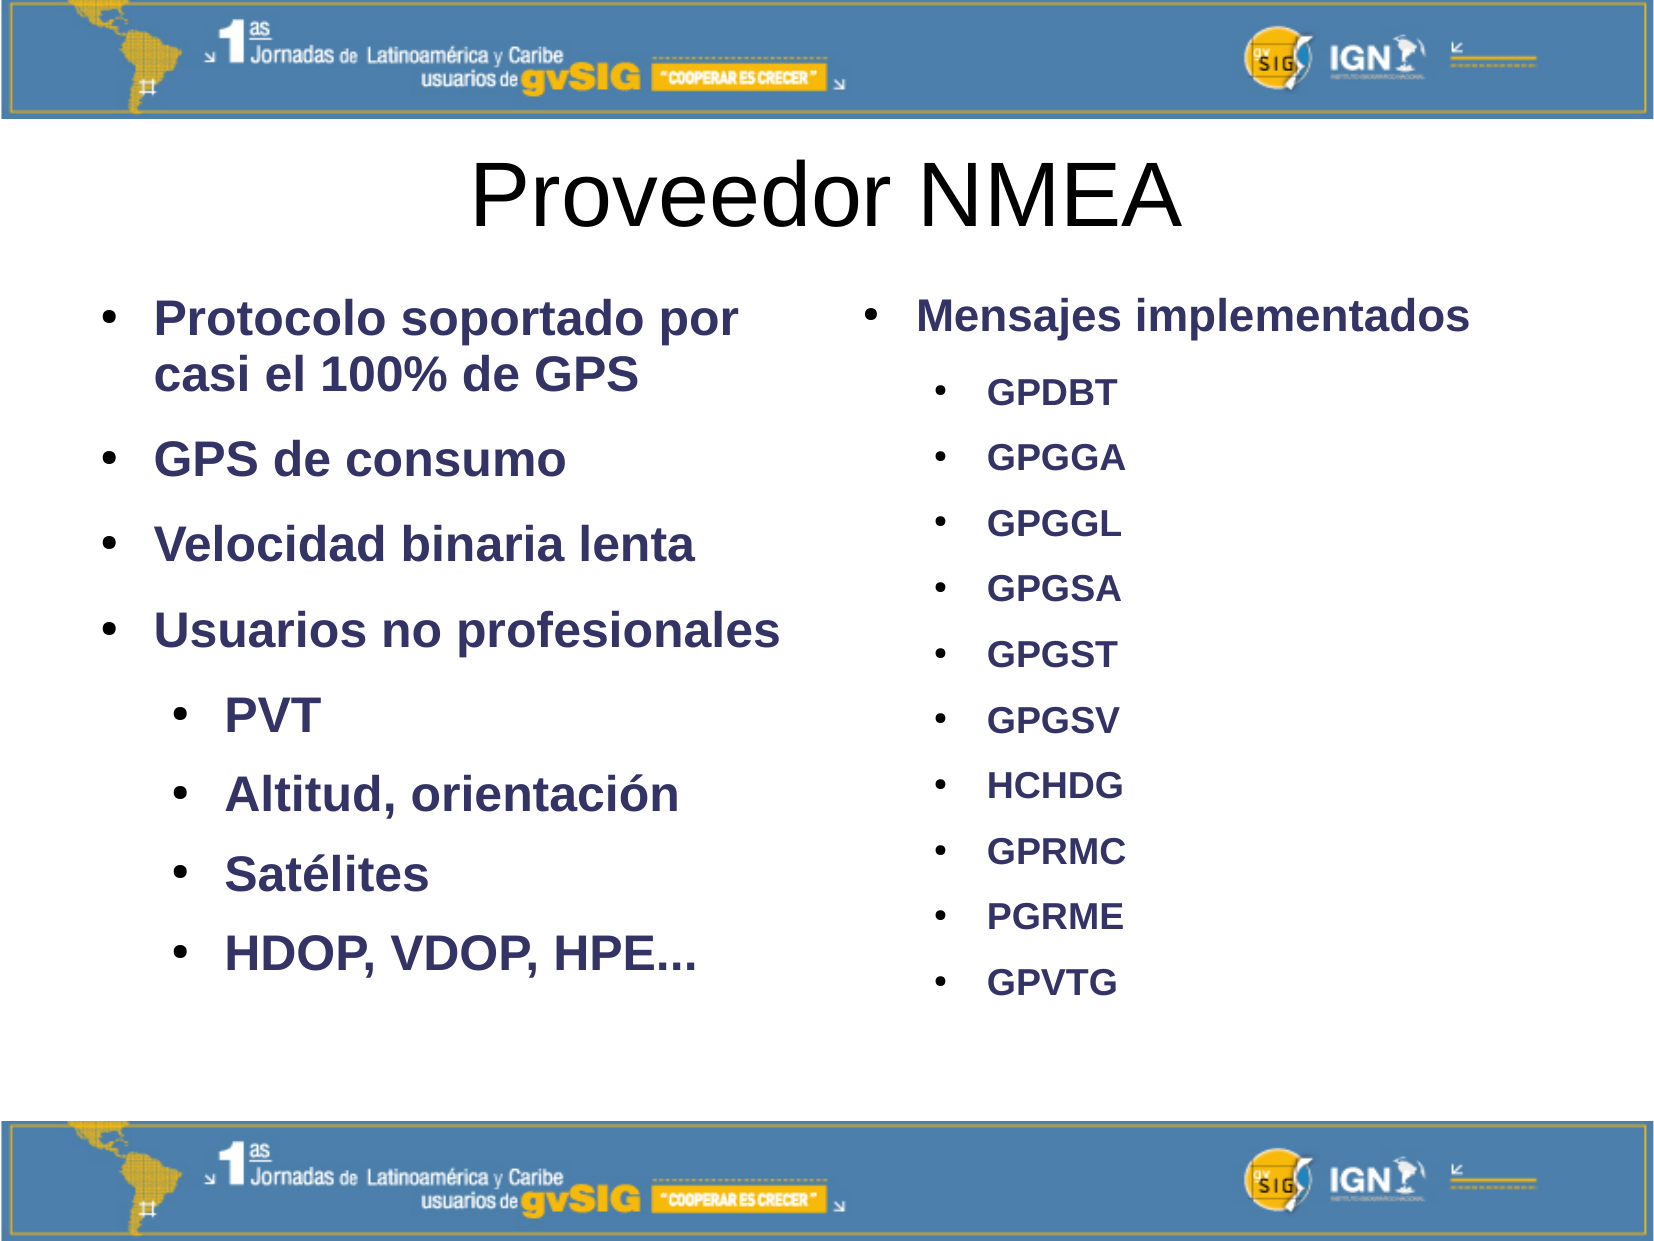

# Proveedor NMEA
Protocolo soportado por casi el 100% de GPS
GPS de consumo
Velocidad binaria lenta
Usuarios no profesionales
PVT
Altitud, orientación
Satélites
HDOP, VDOP, HPE...
Mensajes implementados
GPDBT
GPGGA
GPGGL
GPGSA
GPGST
GPGSV
HCHDG
GPRMC
PGRME
GPVTG